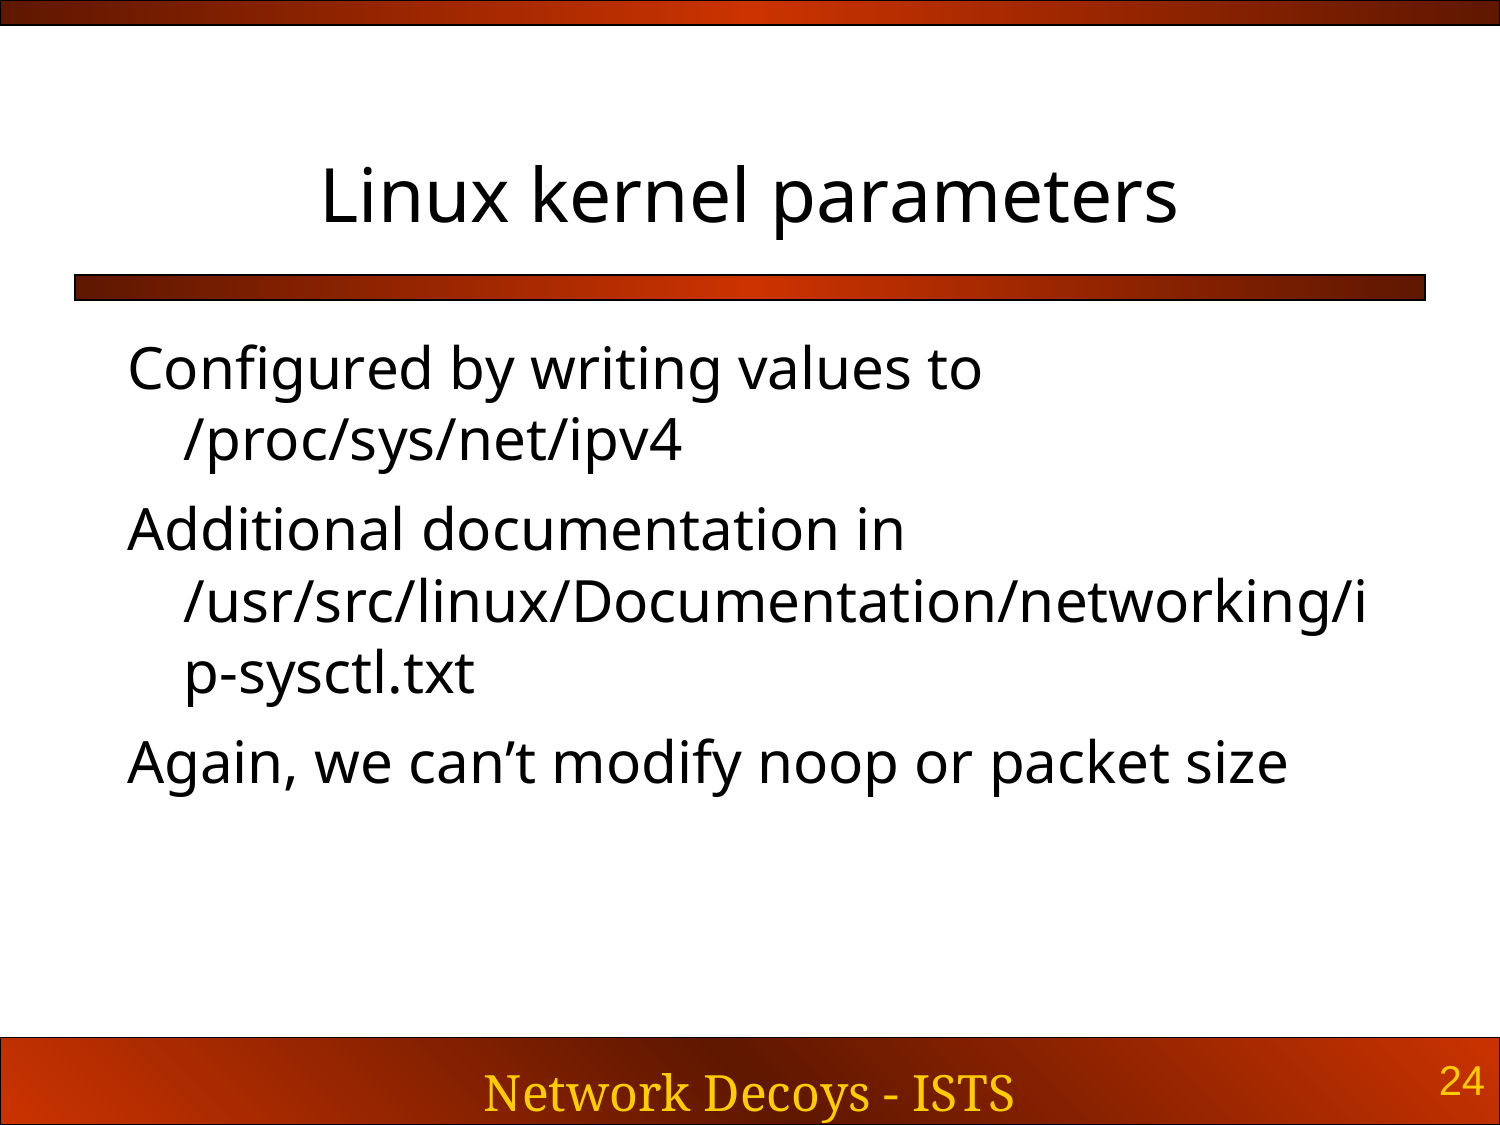

# Linux kernel parameters
Configured by writing values to /proc/sys/net/ipv4
Additional documentation in /usr/src/linux/Documentation/networking/ip-sysctl.txt
Again, we can’t modify noop or packet size